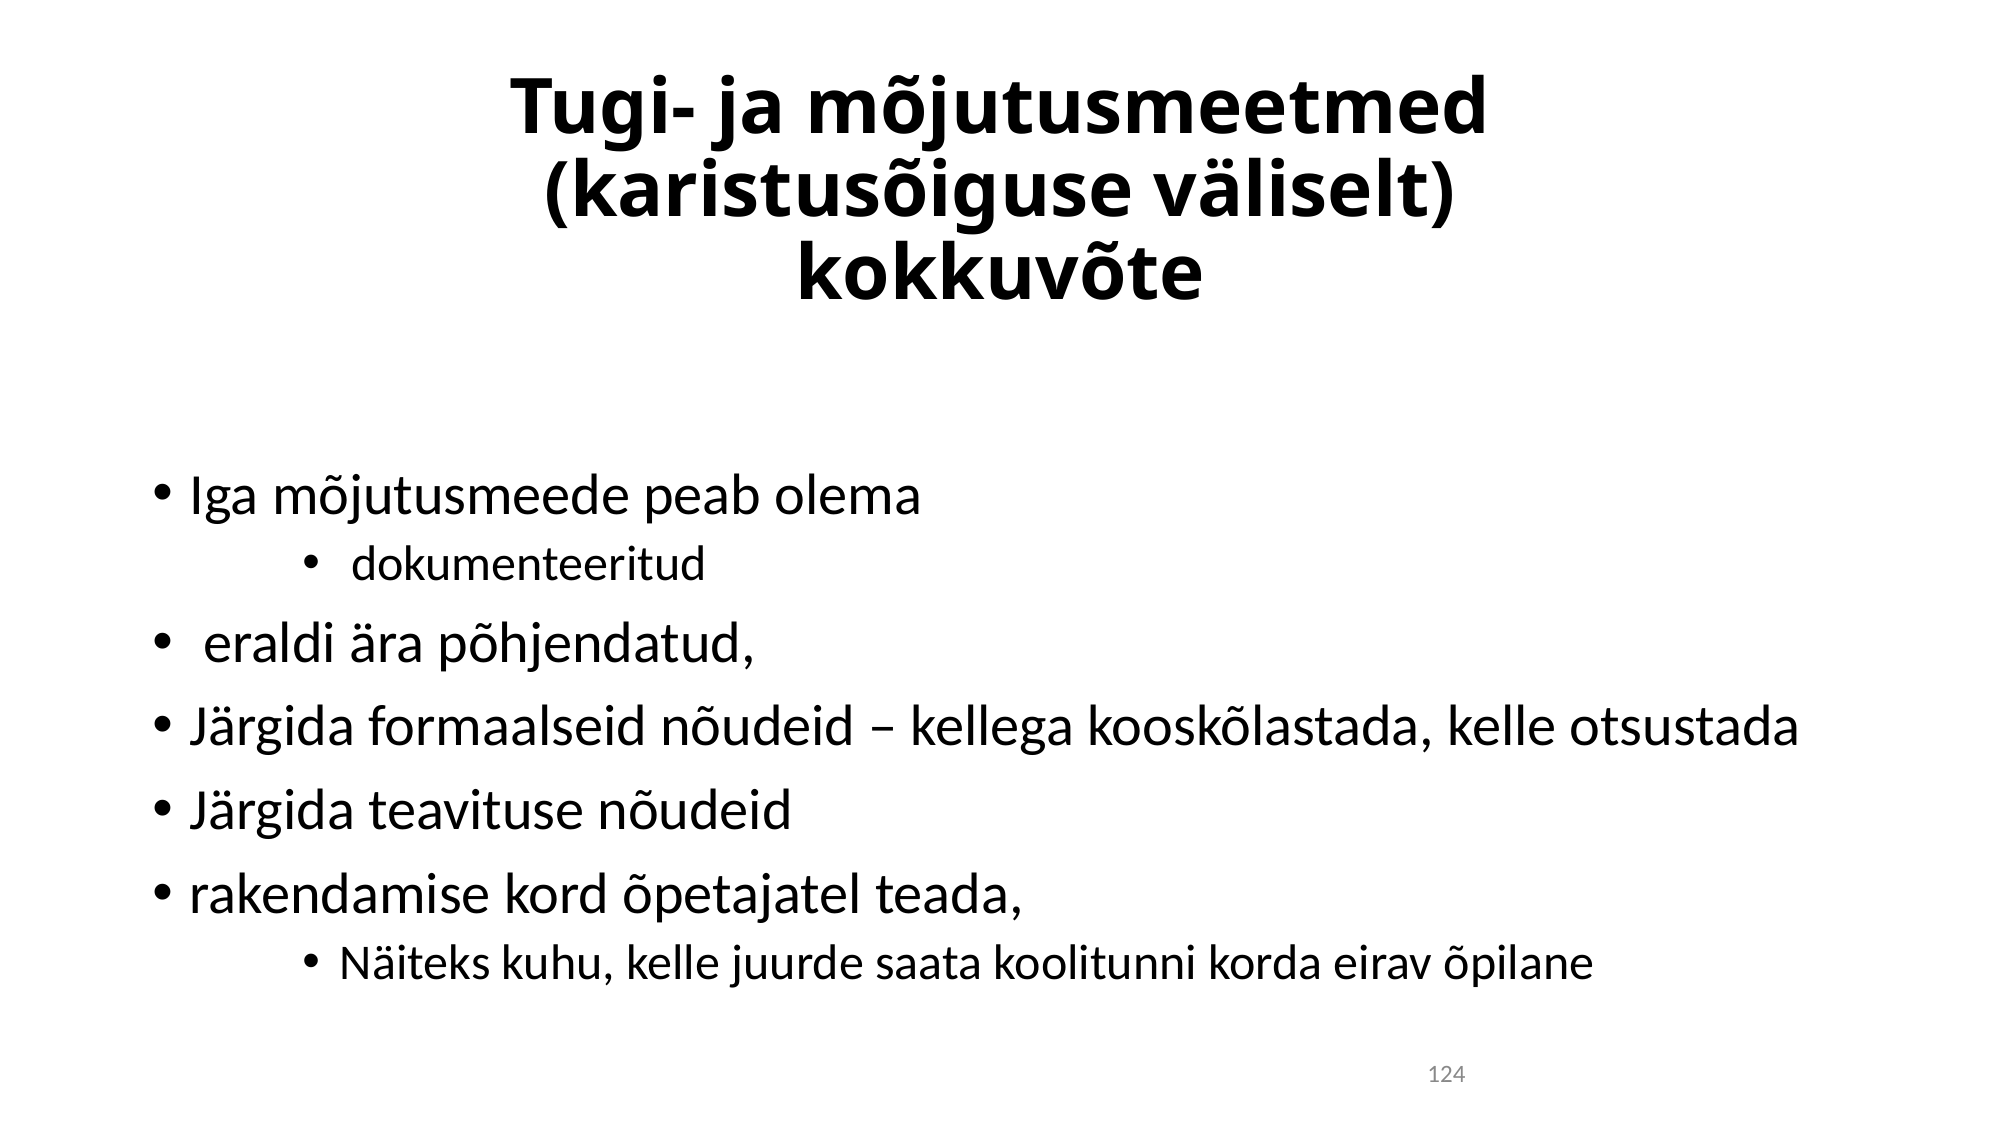

# Tugi- ja mõjutusmeetmed (karistusõiguse väliselt) kokkuvõte
Iga mõjutusmeede peab olema
 dokumenteeritud
 eraldi ära põhjendatud,
Järgida formaalseid nõudeid – kellega kooskõlastada, kelle otsustada
Järgida teavituse nõudeid
rakendamise kord õpetajatel teada,
Näiteks kuhu, kelle juurde saata koolitunni korda eirav õpilane